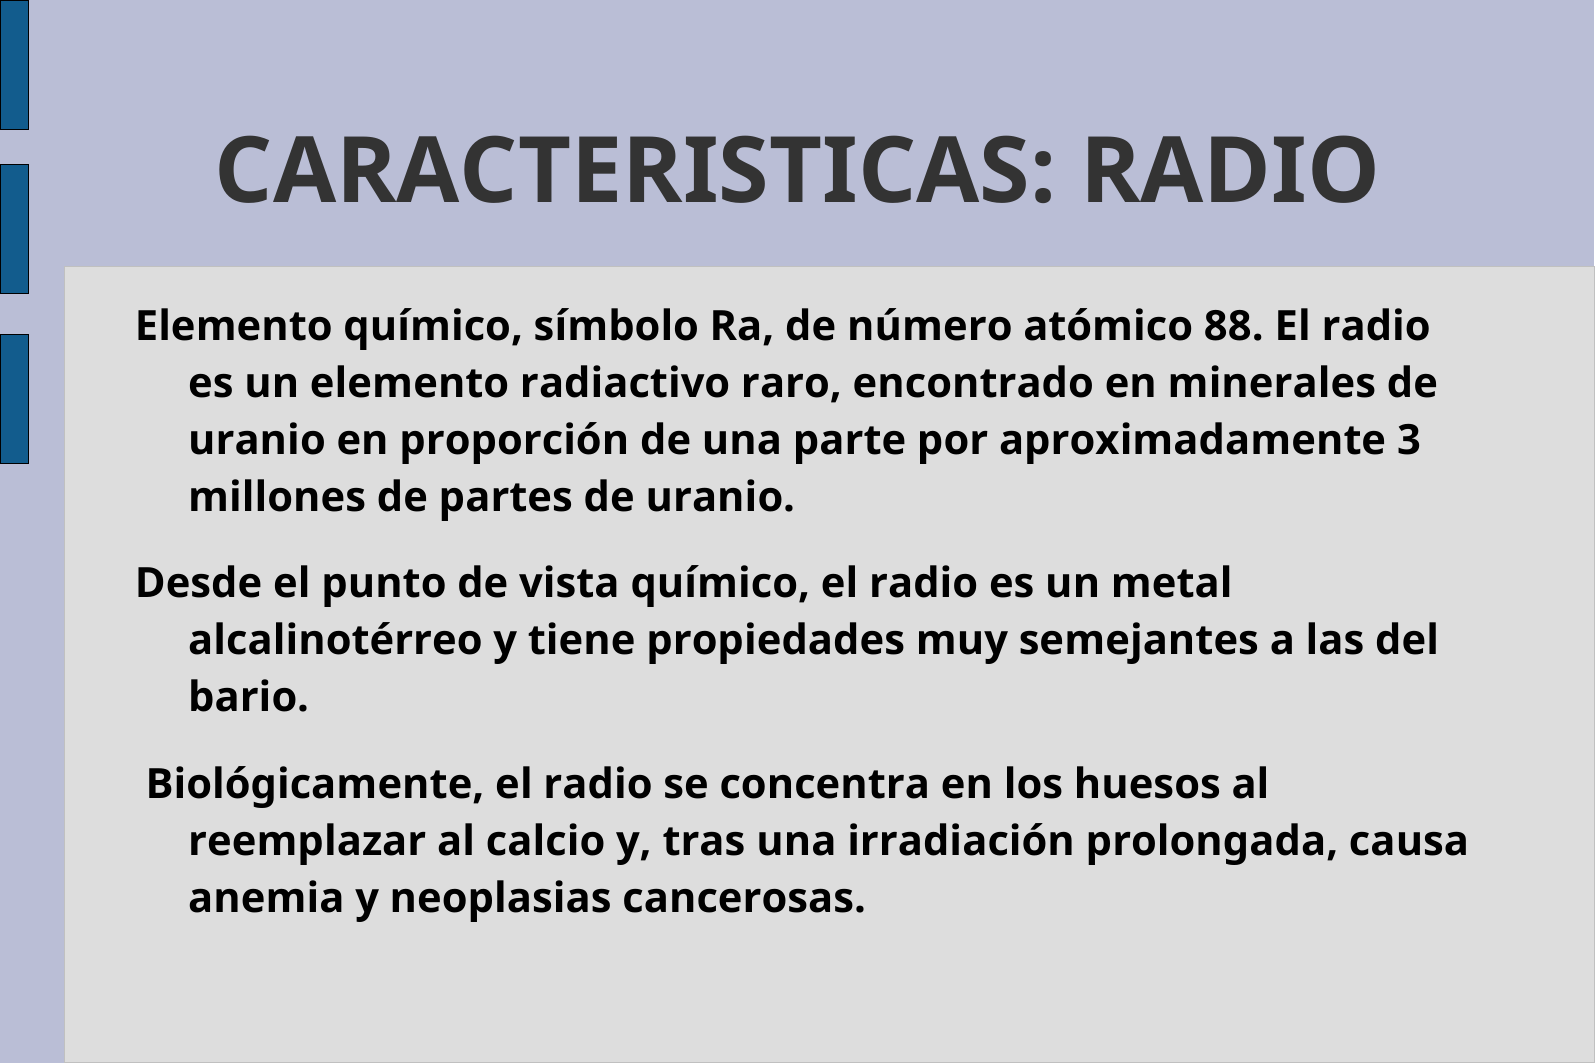

# CARACTERISTICAS: RADIO
Elemento químico, símbolo Ra, de número atómico 88. El radio es un elemento radiactivo raro, encontrado en minerales de uranio en proporción de una parte por aproximadamente 3 millones de partes de uranio.
Desde el punto de vista químico, el radio es un metal alcalinotérreo y tiene propiedades muy semejantes a las del bario.
 Biológicamente, el radio se concentra en los huesos al reemplazar al calcio y, tras una irradiación prolongada, causa anemia y neoplasias cancerosas.